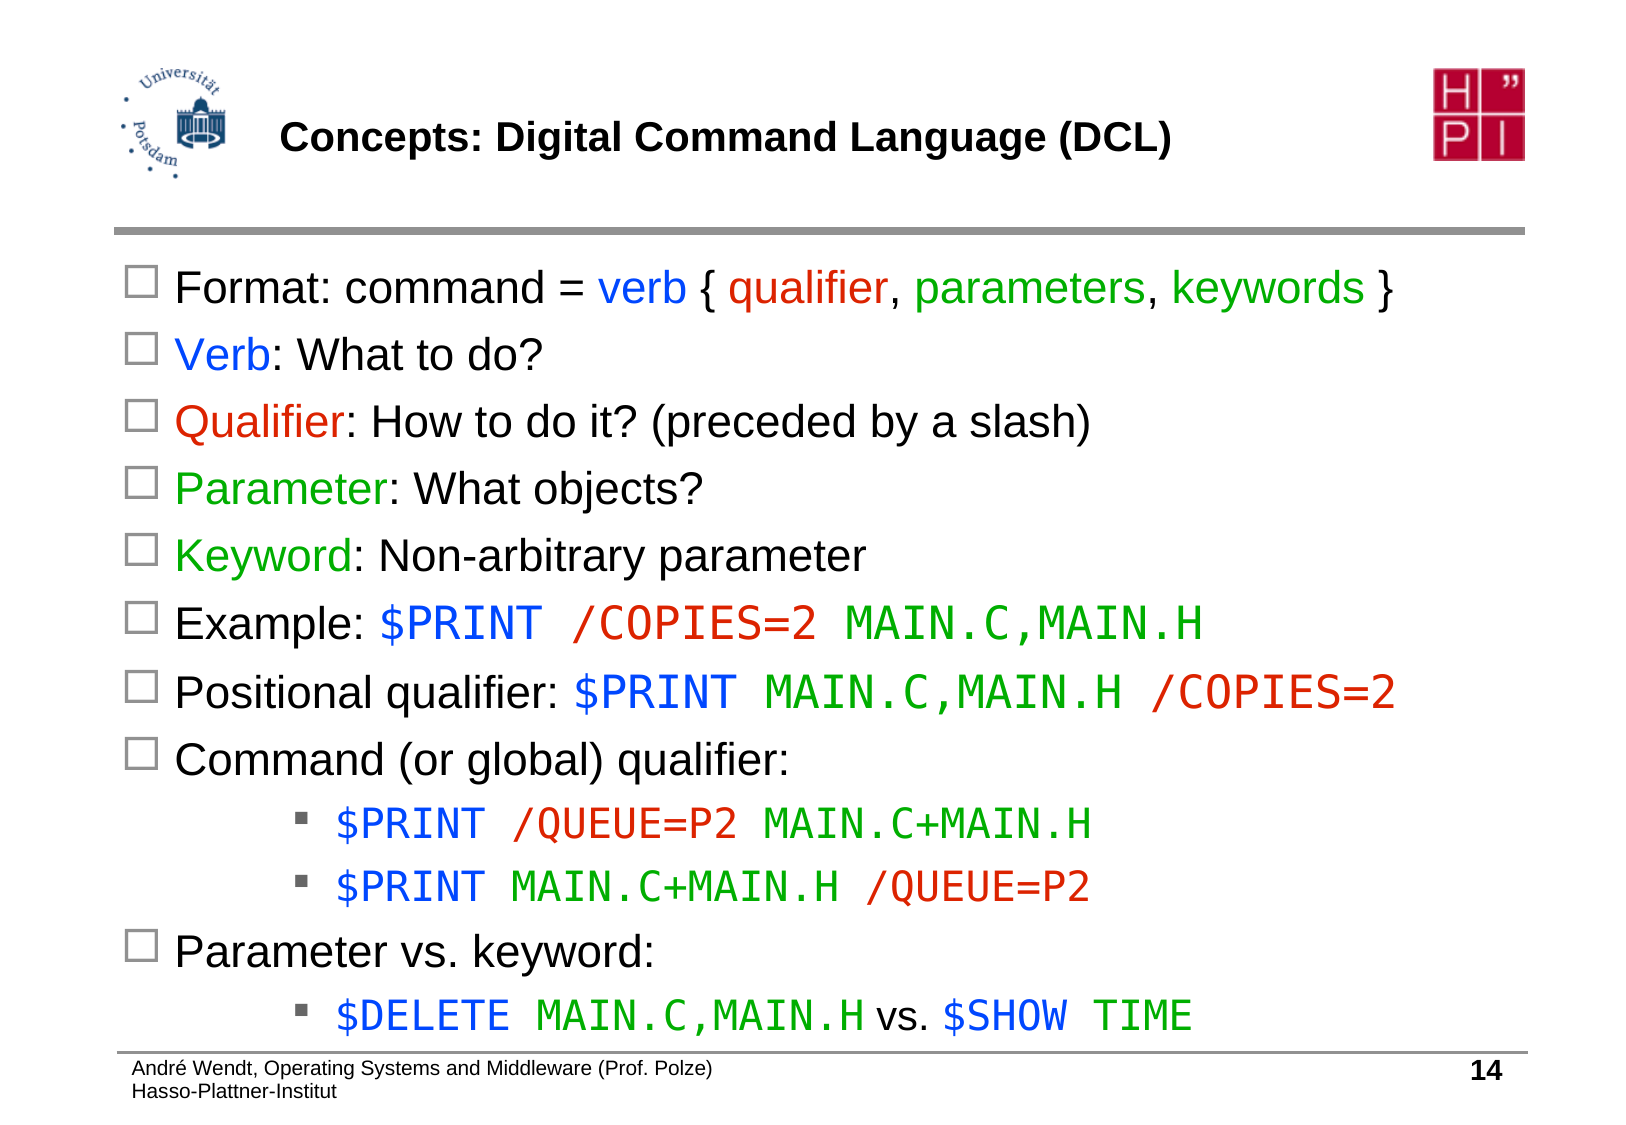

# Concepts: Digital Command Language (DCL)
Format: command = verb { qualifier, parameters, keywords }
Verb: What to do?
Qualifier: How to do it? (preceded by a slash)
Parameter: What objects?
Keyword: Non-arbitrary parameter
Example: $PRINT /COPIES=2 MAIN.C,MAIN.H
Positional qualifier: $PRINT MAIN.C,MAIN.H /COPIES=2
Command (or global) qualifier:
$PRINT /QUEUE=P2 MAIN.C+MAIN.H
$PRINT MAIN.C+MAIN.H /QUEUE=P2
Parameter vs. keyword:
$DELETE MAIN.C,MAIN.H vs. $SHOW TIME